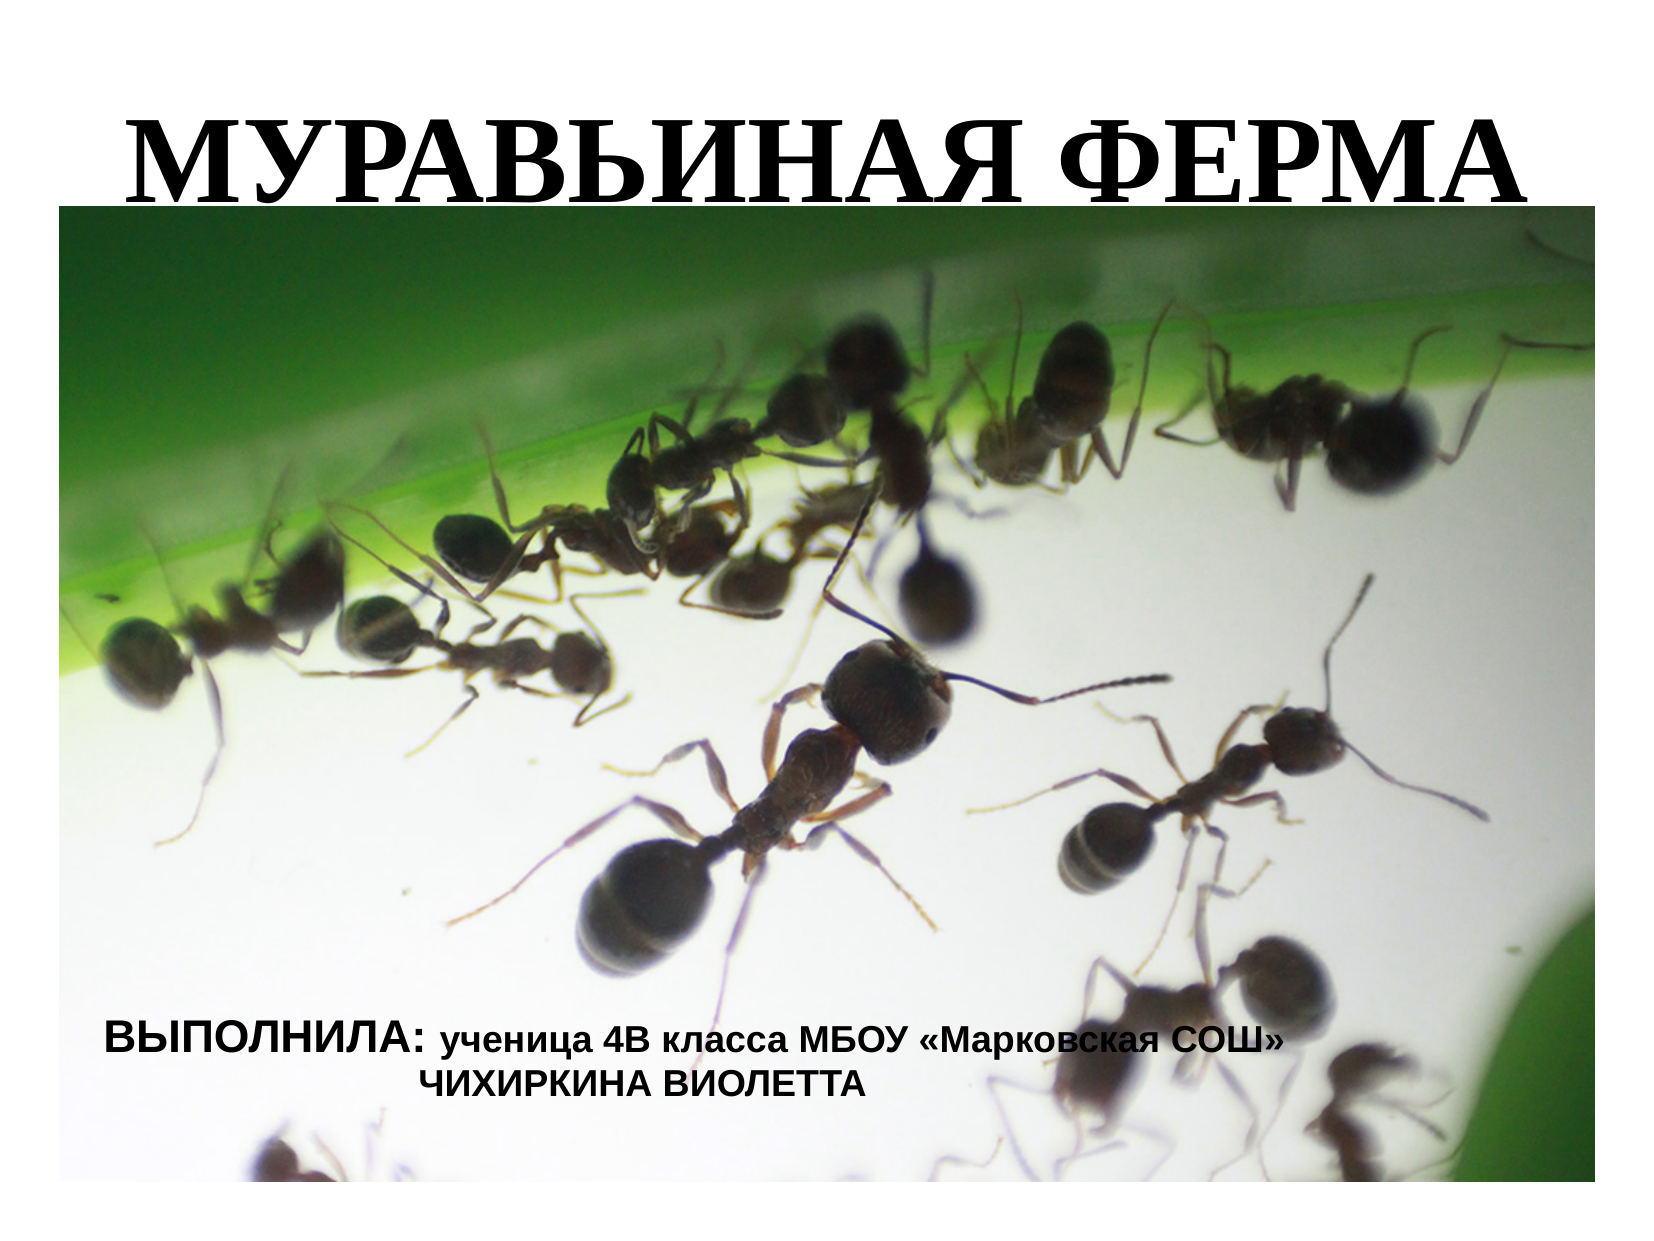

# МУРАВЬИНАЯ ФЕРМА
ВЫПОЛНИЛА: ученица 4В класса МБОУ «Марковская СОШ»
 ЧИХИРКИНА ВИОЛЕТТА